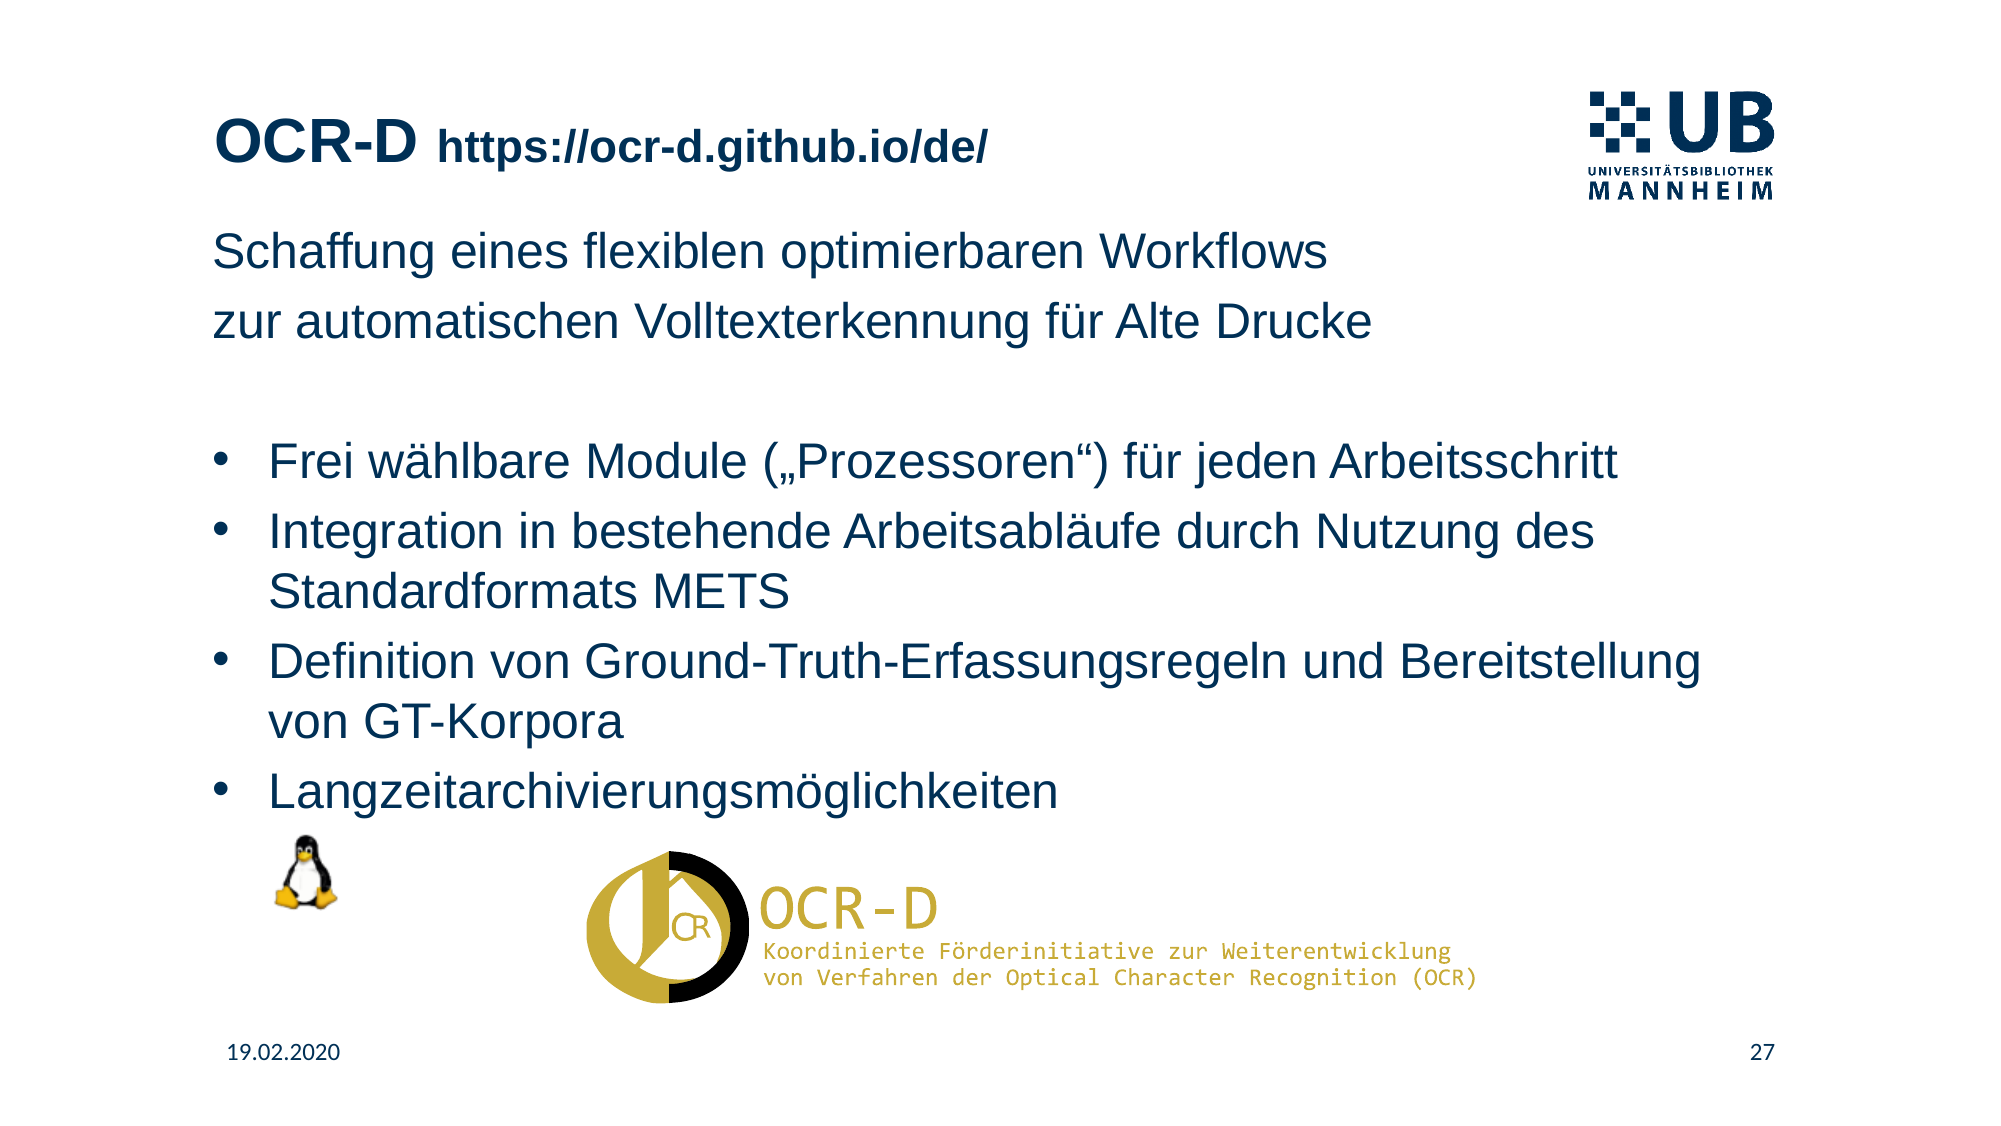

# OCR-D https://ocr-d.github.io/de/
Schaffung eines flexiblen optimierbaren Workflows
zur automatischen Volltexterkennung für Alte Drucke
Frei wählbare Module („Prozessoren“) für jeden Arbeitsschritt
Integration in bestehende Arbeitsabläufe durch Nutzung des Standardformats METS
Definition von Ground-Truth-Erfassungsregeln und Bereitstellung von GT-Korpora
Langzeitarchivierungsmöglichkeiten
19.02.2020